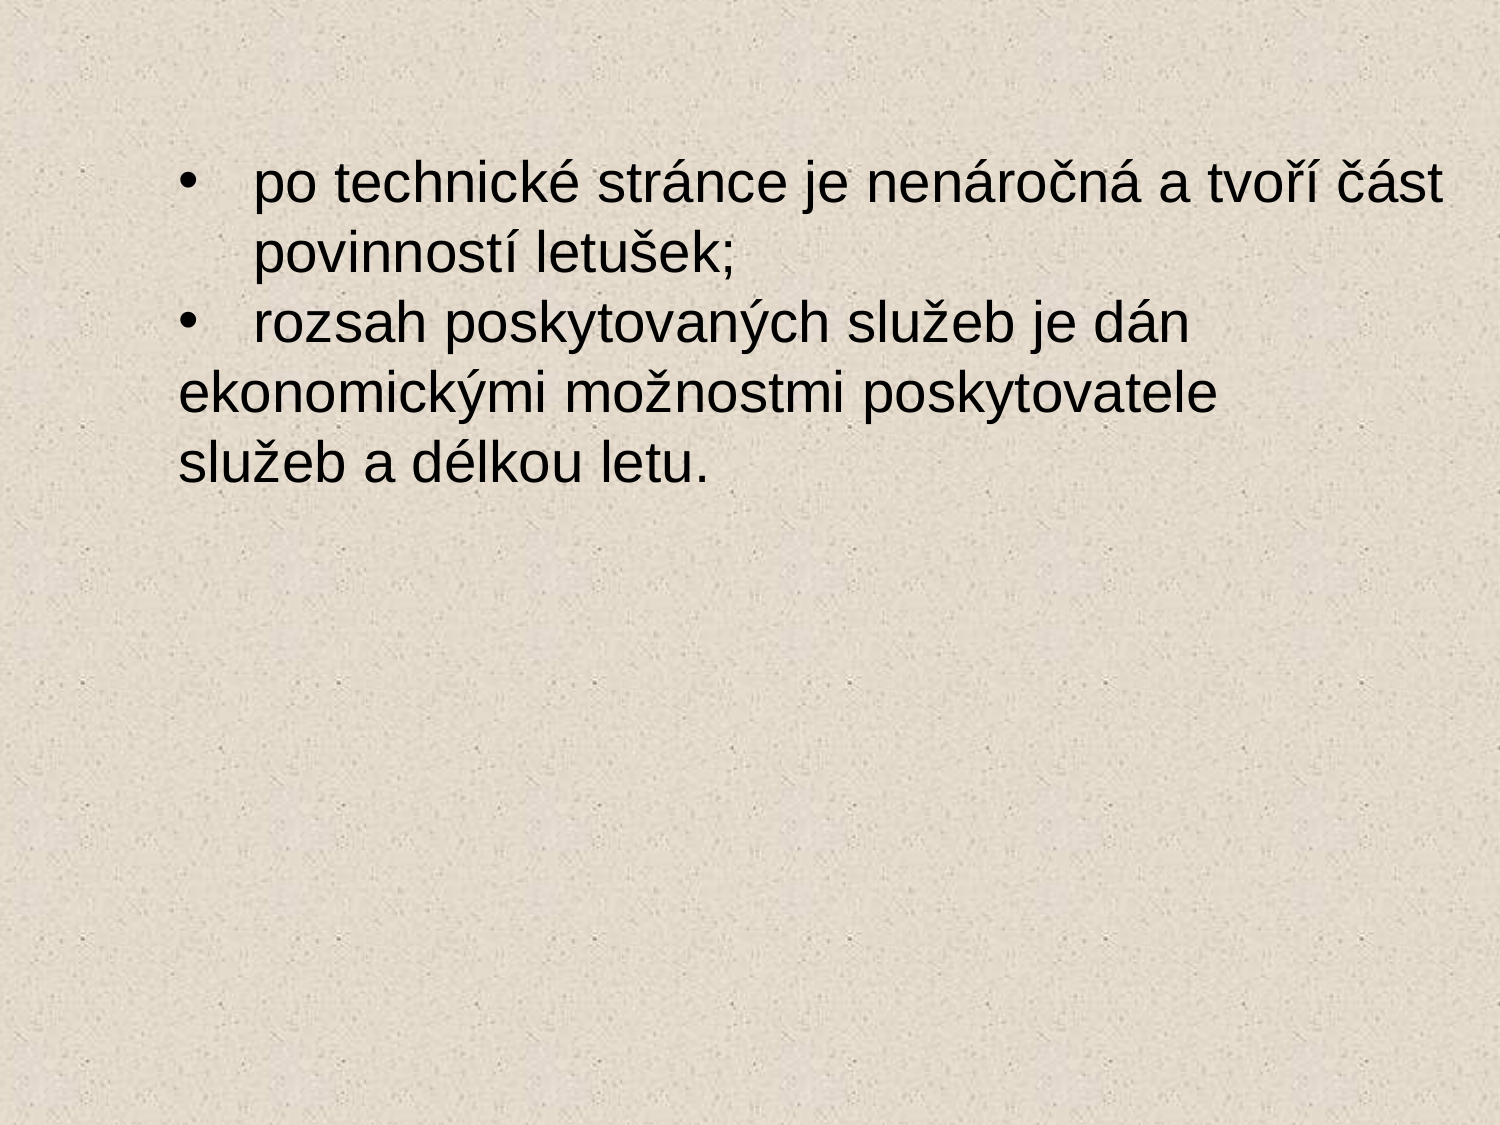

po technické stránce je nenáročná a tvoří část 	povinností letušek;
 	rozsah poskytovaných služeb je dán 	ekonomickými možnostmi poskytovatele 	služeb a délkou letu.